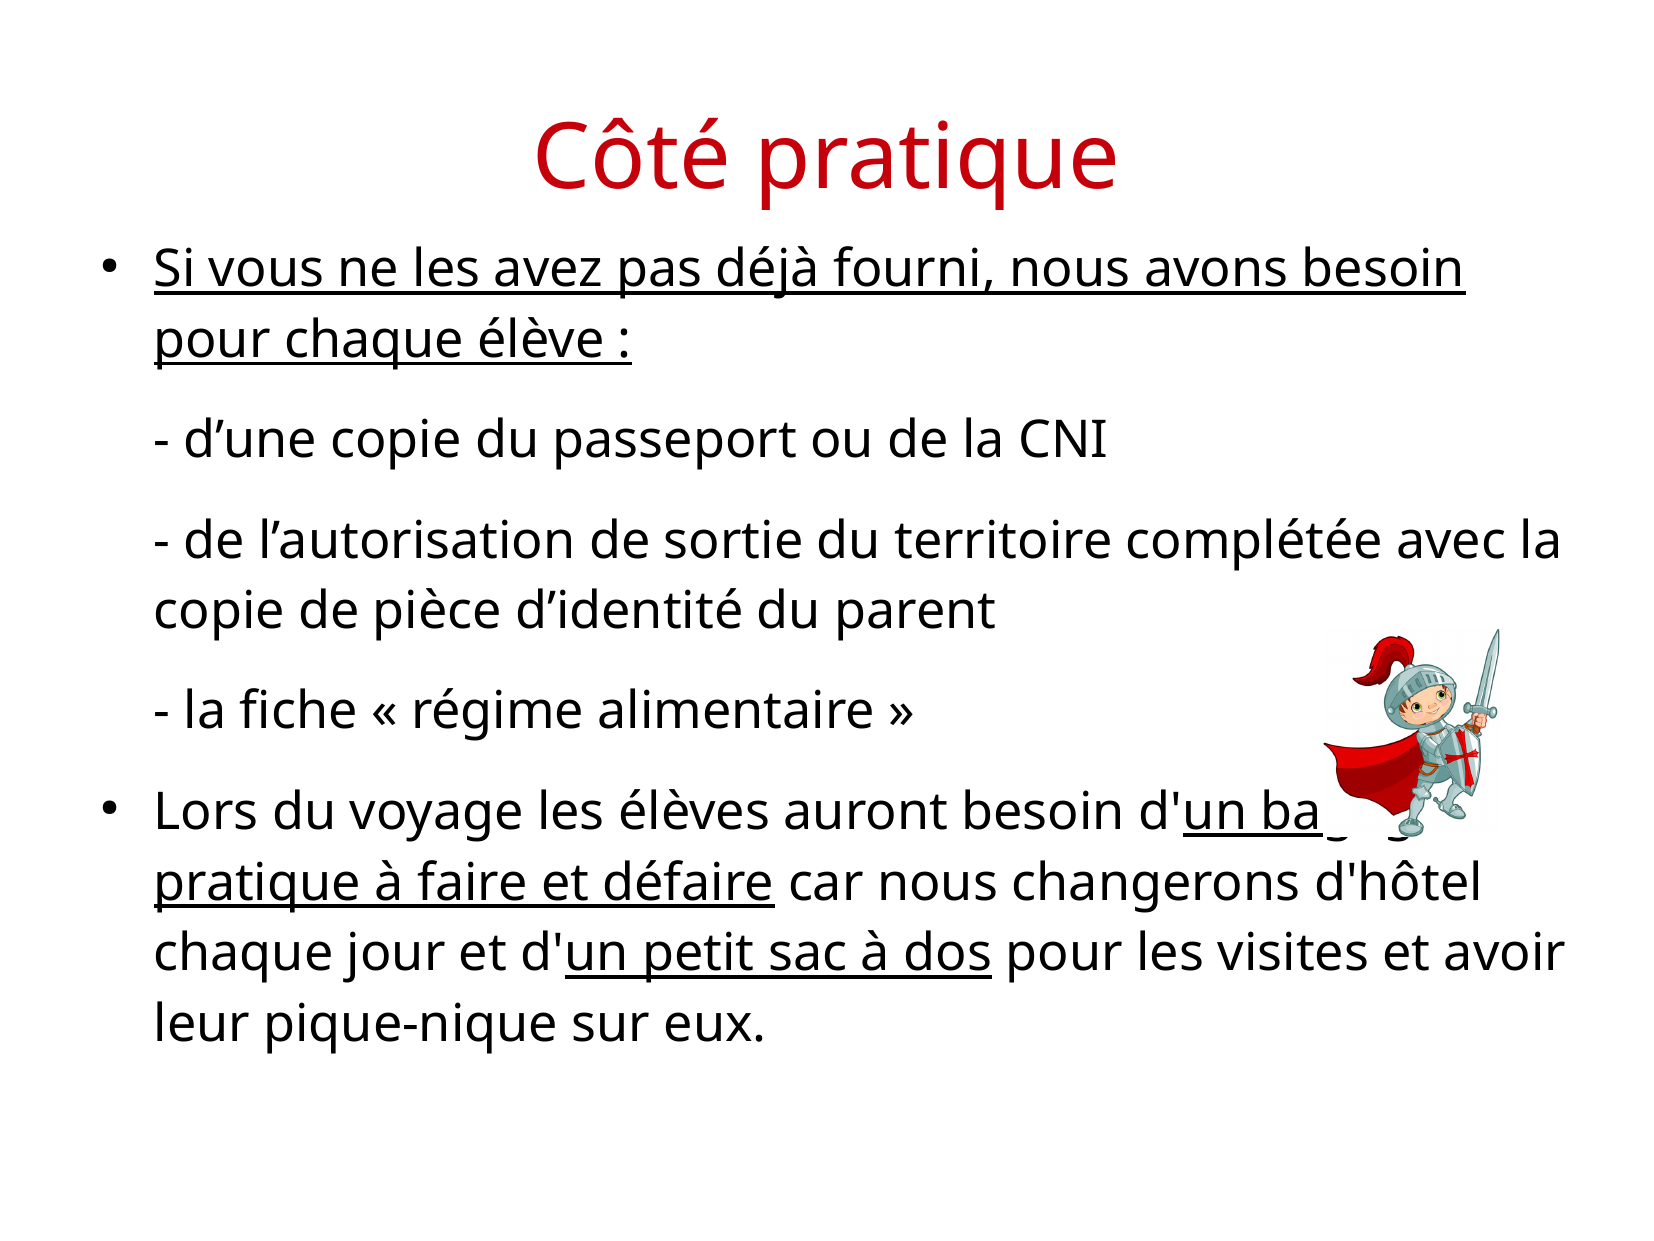

# Côté pratique
Si vous ne les avez pas déjà fourni, nous avons besoin pour chaque élève :
- d’une copie du passeport ou de la CNI
- de l’autorisation de sortie du territoire complétée avec la copie de pièce d’identité du parent
- la fiche « régime alimentaire »
Lors du voyage les élèves auront besoin d'un bagage pratique à faire et défaire car nous changerons d'hôtel chaque jour et d'un petit sac à dos pour les visites et avoir leur pique-nique sur eux.